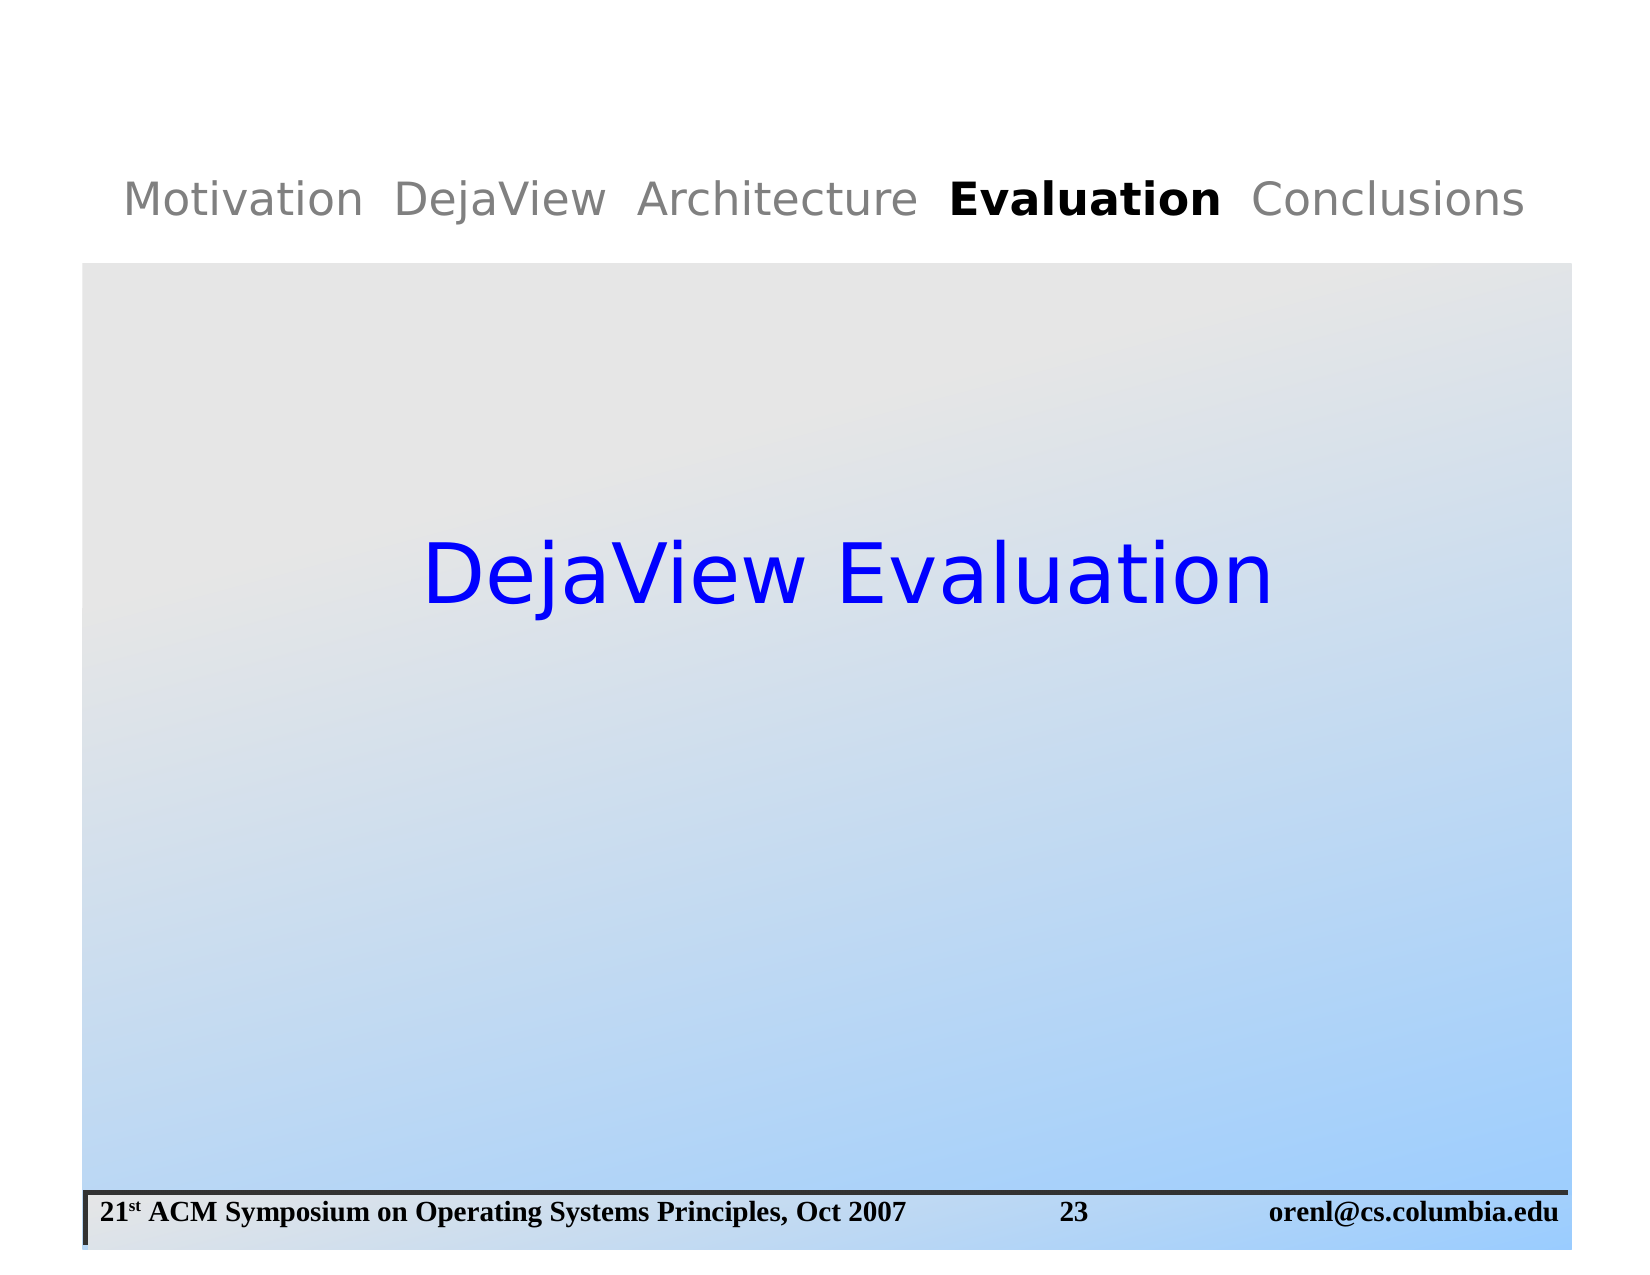

#
Motivation DejaView Architecture Evaluation Conclusions
DejaView Evaluation